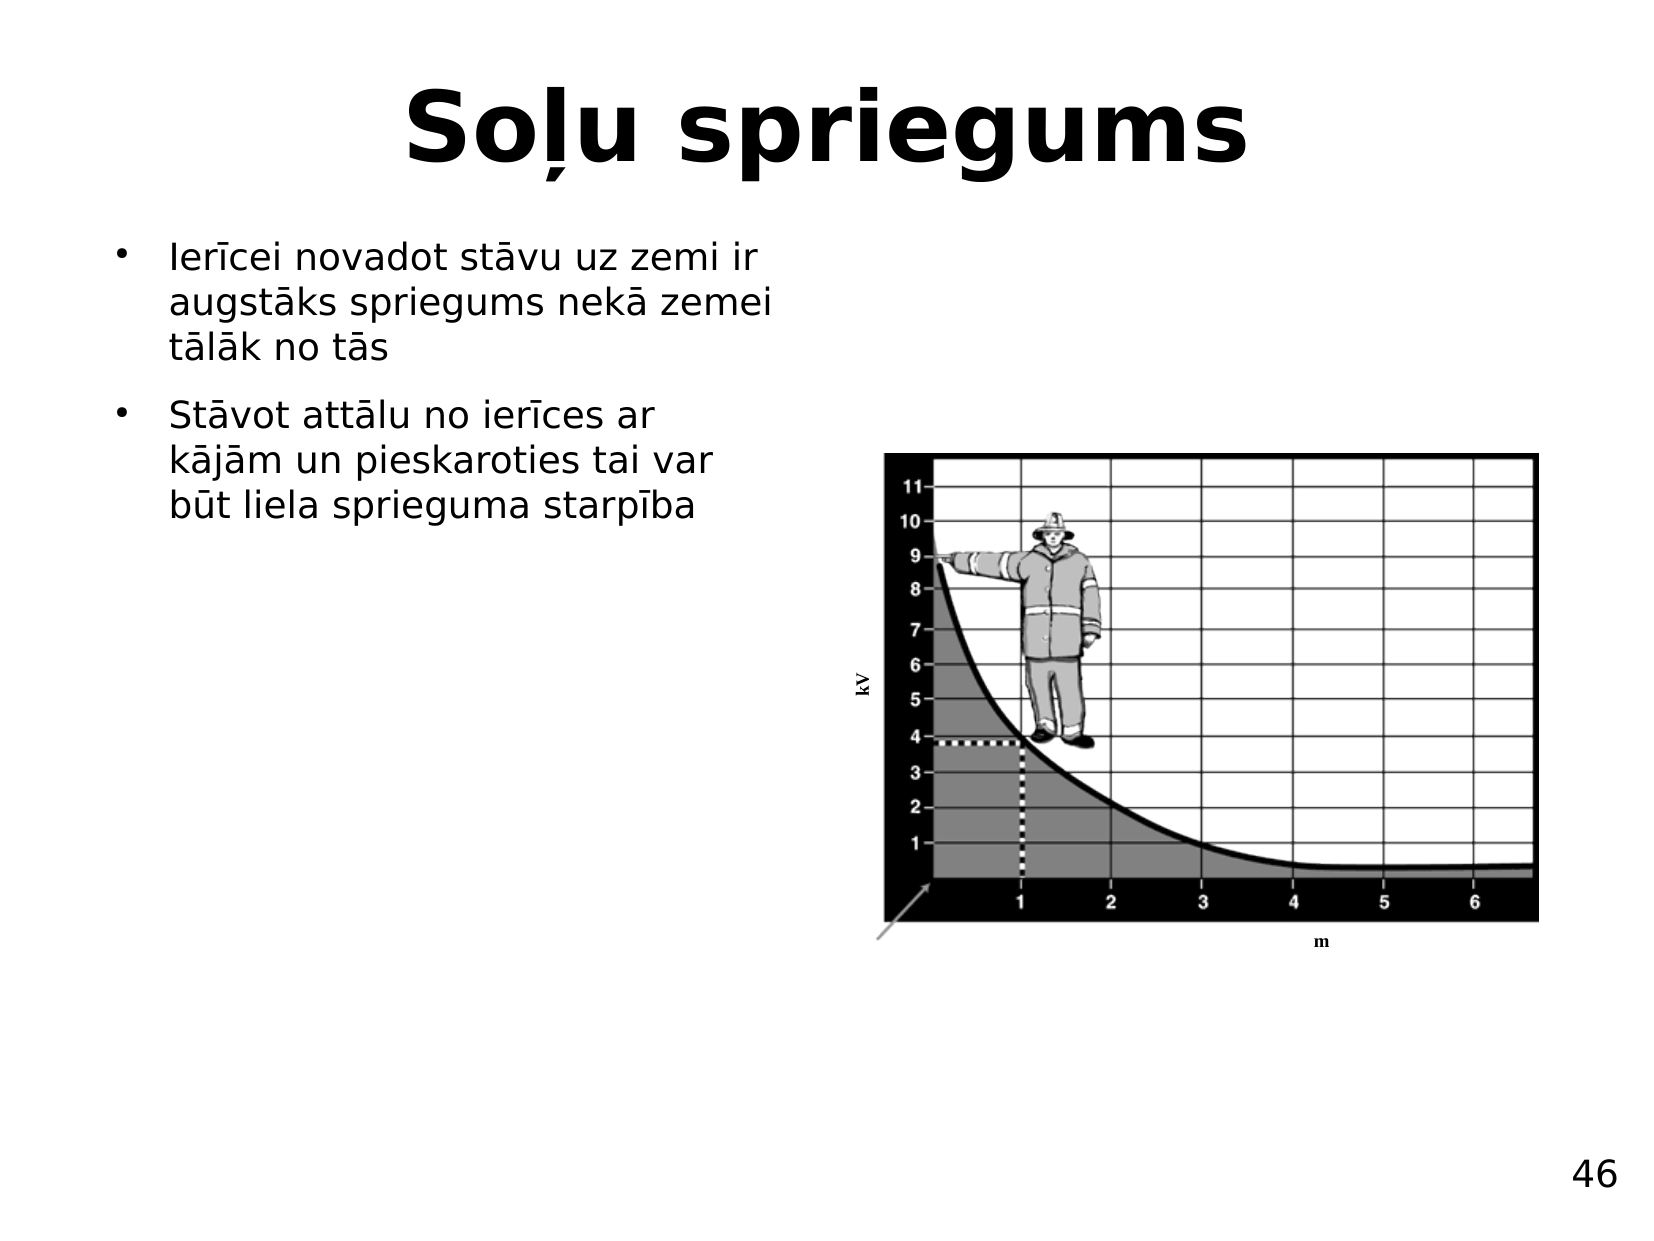

# Soļu spriegums
Ierīcei novadot stāvu uz zemi ir augstāks spriegums nekā zemei tālāk no tās
Stāvot attālu no ierīces ar kājām un pieskaroties tai var būt liela sprieguma starpība
kV
m